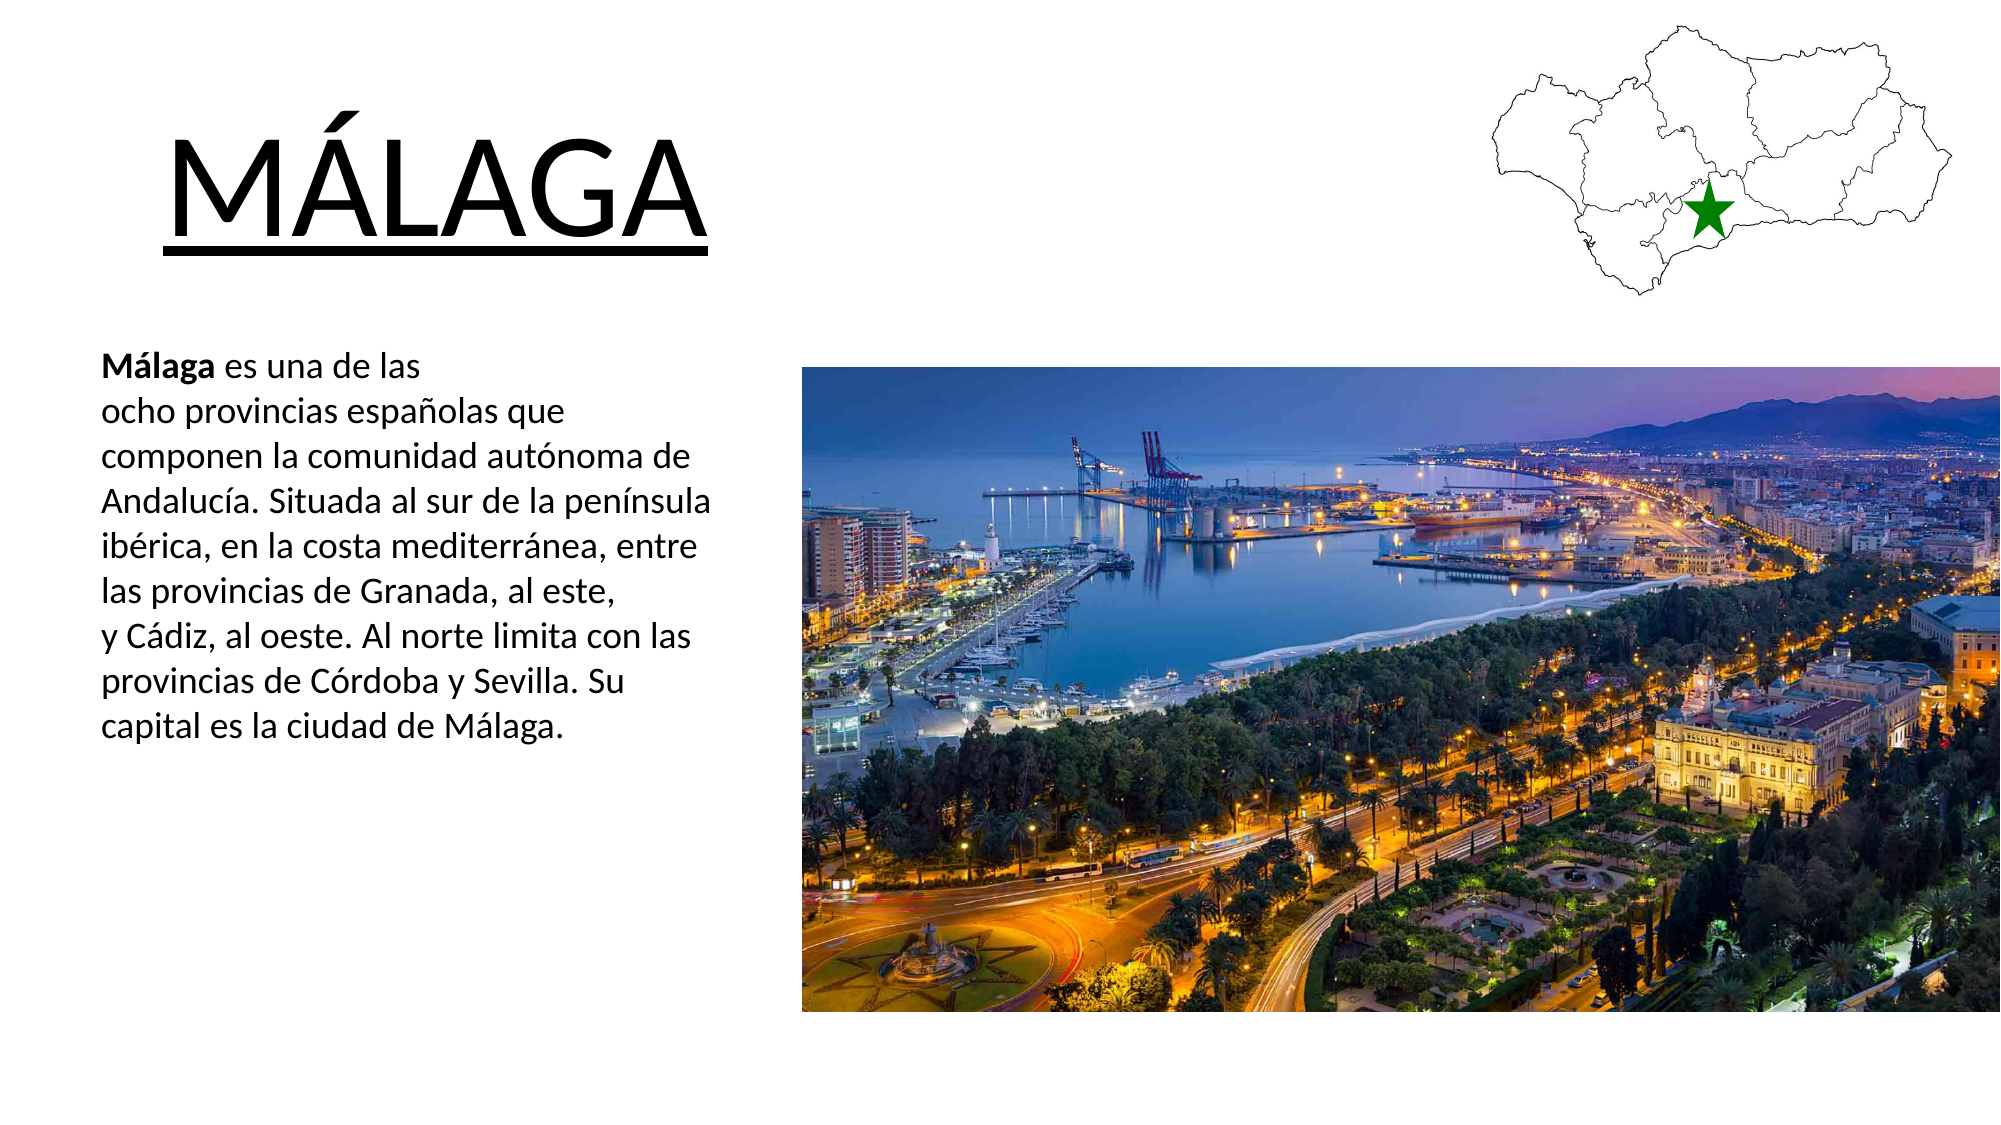

MÁLAGA
Málaga es una de las ocho provincias españolas que componen la comunidad autónoma de Andalucía. Situada al sur de la península ibérica, en la costa mediterránea, entre las provincias de Granada, al este, y Cádiz, al oeste. Al norte limita con las provincias de Córdoba y Sevilla. Su capital es la ciudad de Málaga.